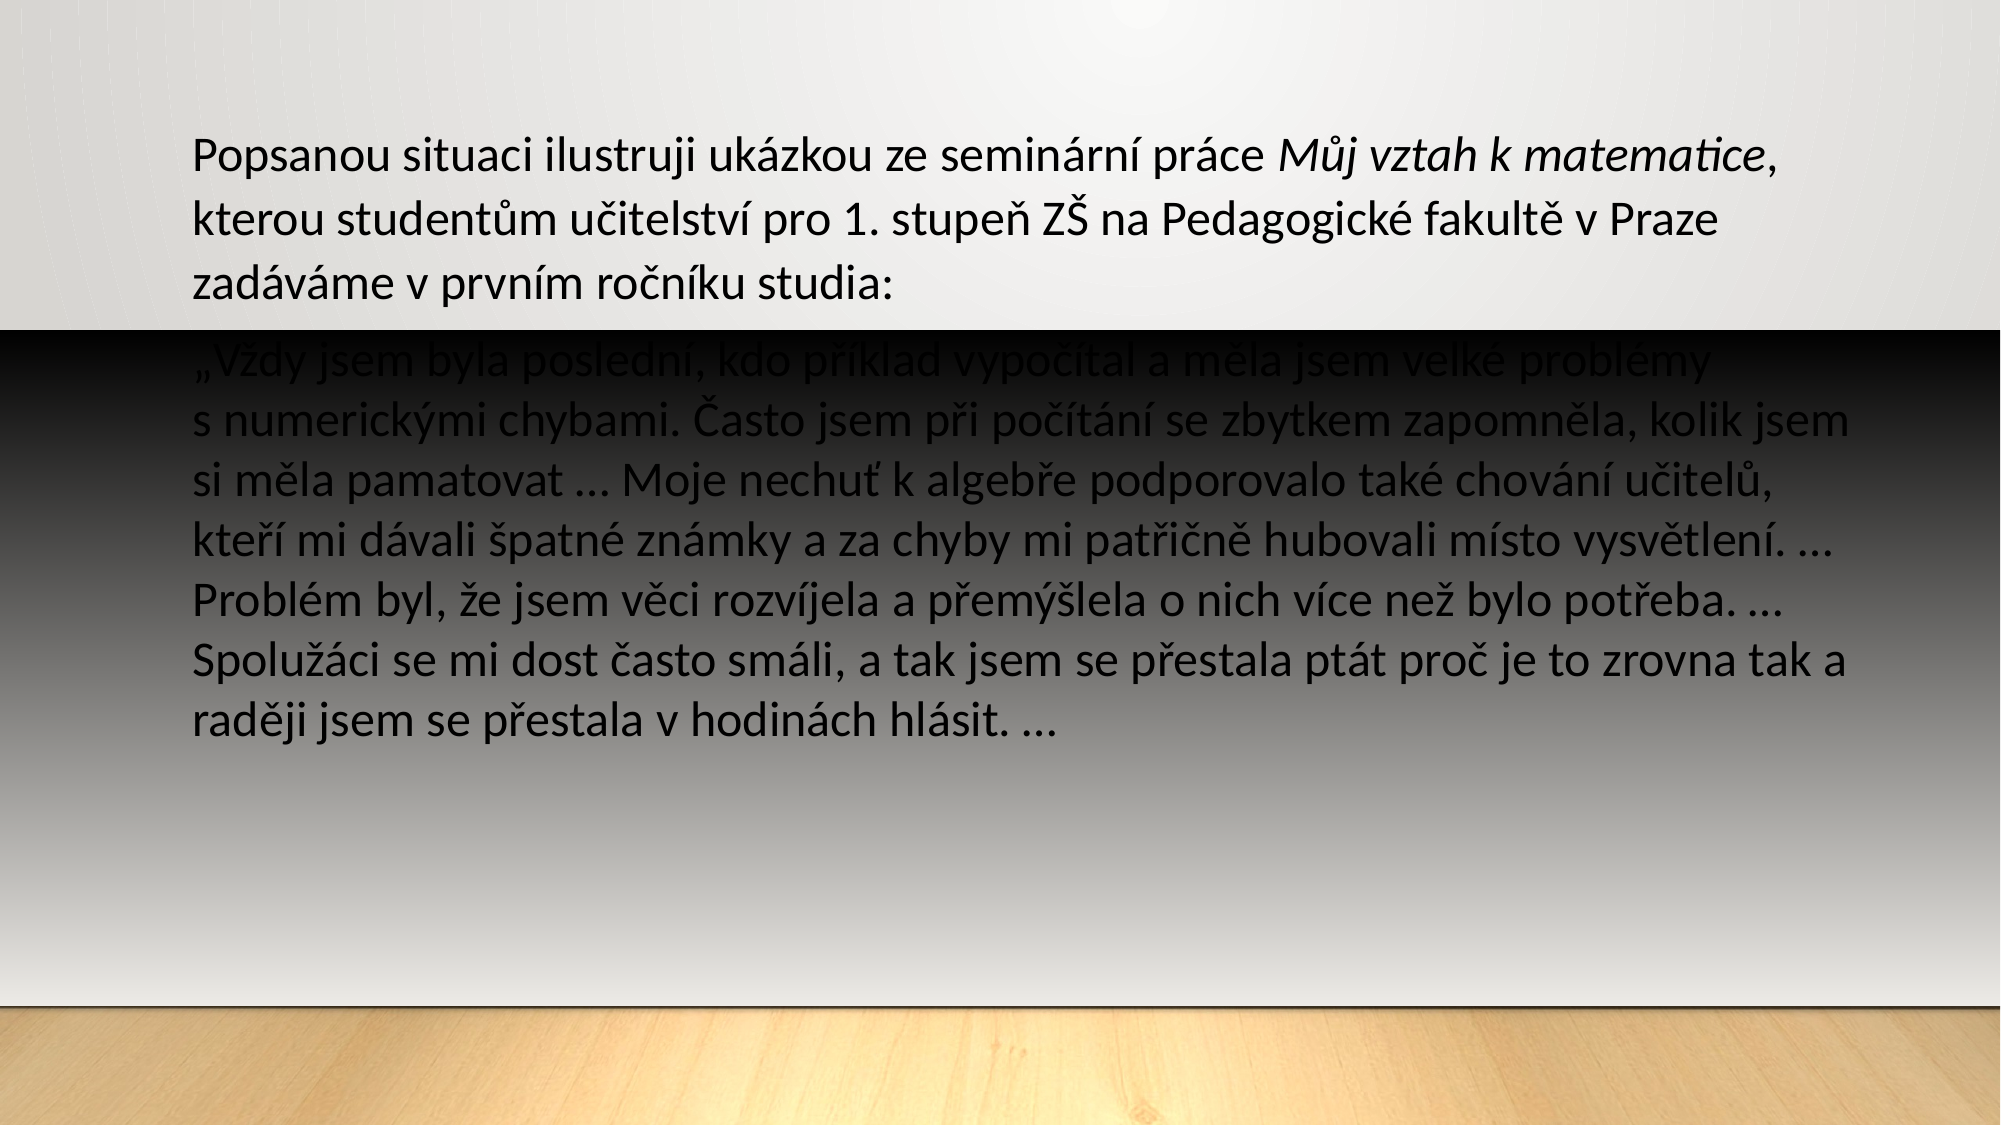

Popsanou situaci ilustruji ukázkou ze seminární práce Můj vztah k matematice, kterou studentům učitelství pro 1. stupeň ZŠ na Pedagogické fakultě v Praze zadáváme v prvním ročníku studia:
„Vždy jsem byla poslední, kdo příklad vypočítal a měla jsem velké problémy s numerickými chybami. Často jsem při počítání se zbytkem zapomněla, kolik jsem si měla pamatovat … Moje nechuť k algebře podporovalo také chování učitelů, kteří mi dávali špatné známky a za chyby mi patřičně hubovali místo vysvětlení. … Problém byl, že jsem věci rozvíjela a přemýšlela o nich více než bylo potřeba. … Spolužáci se mi dost často smáli, a tak jsem se přestala ptát proč je to zrovna tak a raději jsem se přestala v hodinách hlásit. …